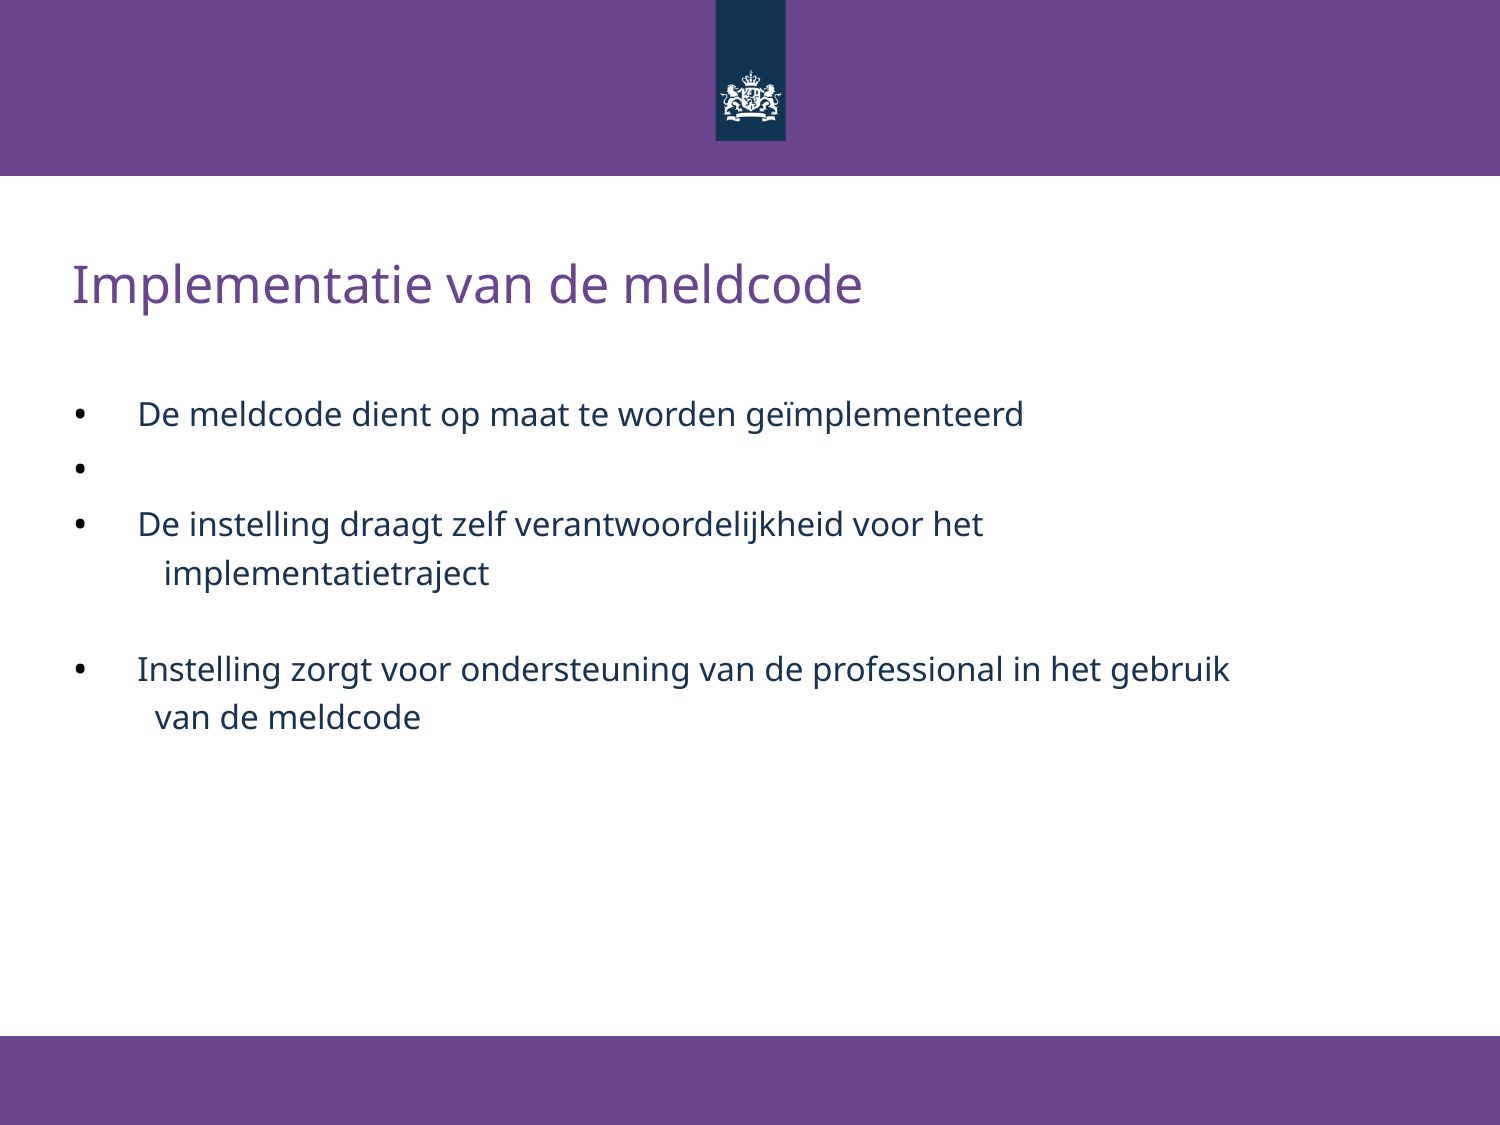

# Implementatie van de meldcode
 De meldcode dient op maat te worden geïmplementeerd
 De instelling draagt zelf verantwoordelijkheid voor het
 implementatietraject
 Instelling zorgt voor ondersteuning van de professional in het gebruik
 van de meldcode